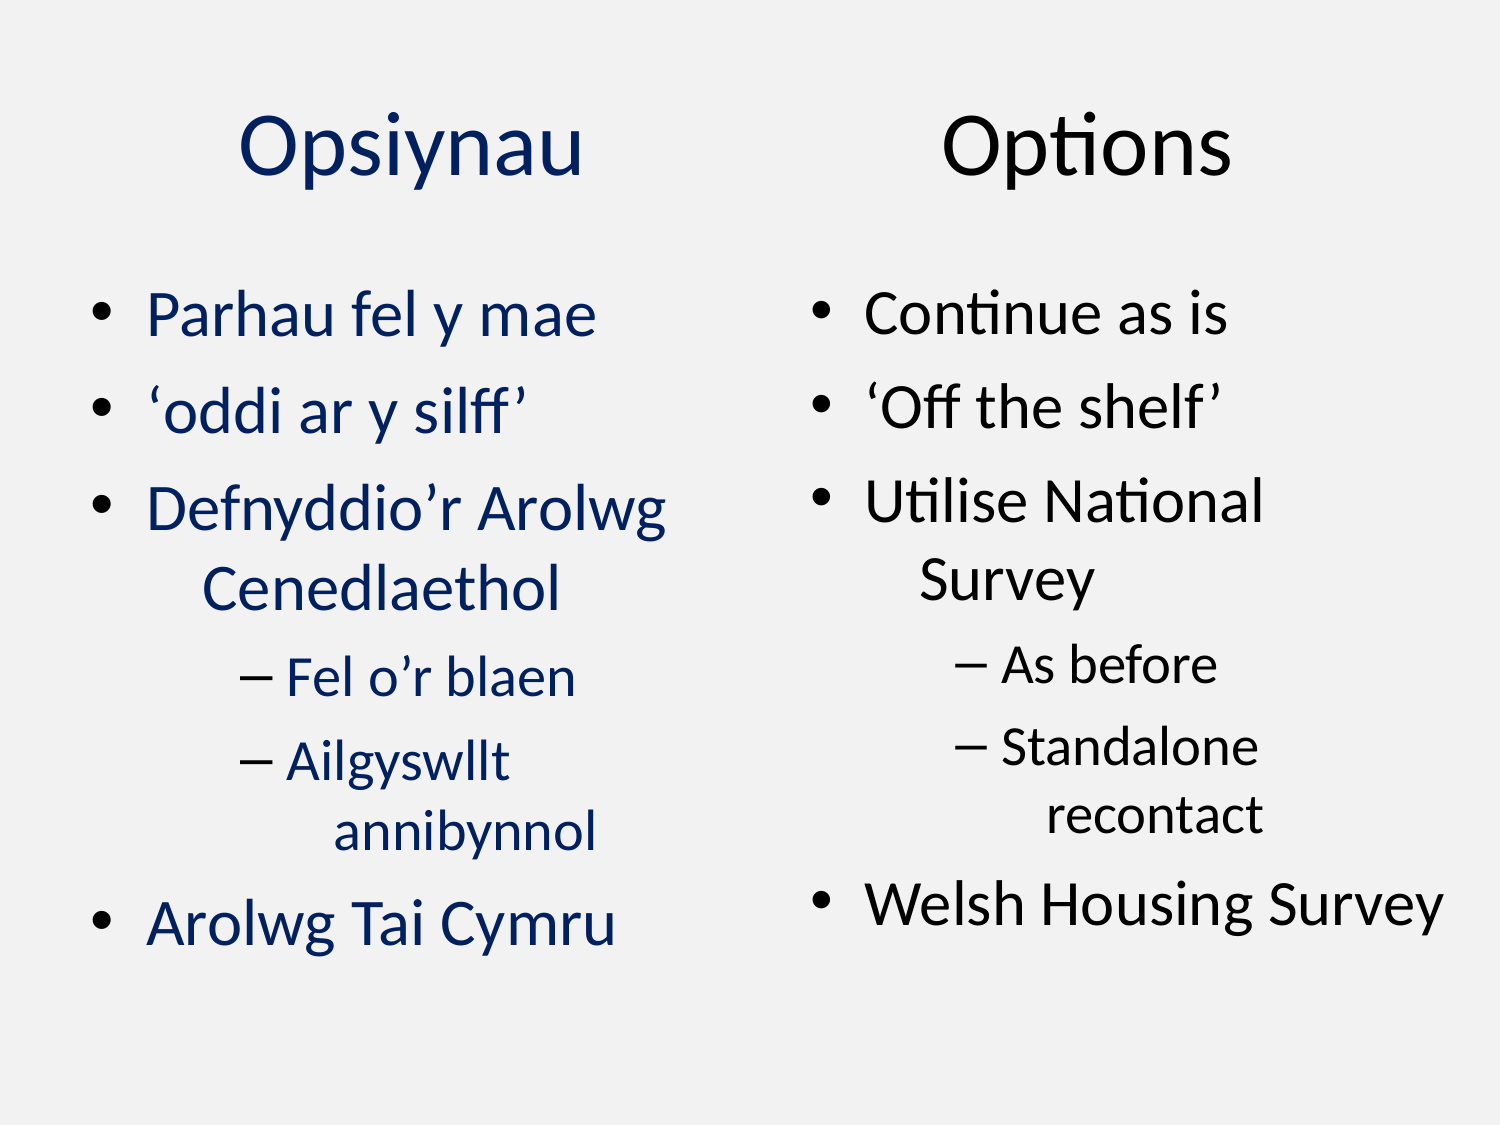

Opsiynau
Options
Parhau fel y mae
‘oddi ar y silff’
Defnyddio’r Arolwg Cenedlaethol
Fel o’r blaen
Ailgyswllt annibynnol
Arolwg Tai Cymru
# Continue as is
‘Off the shelf’
Utilise National Survey
As before
Standalone recontact
Welsh Housing Survey